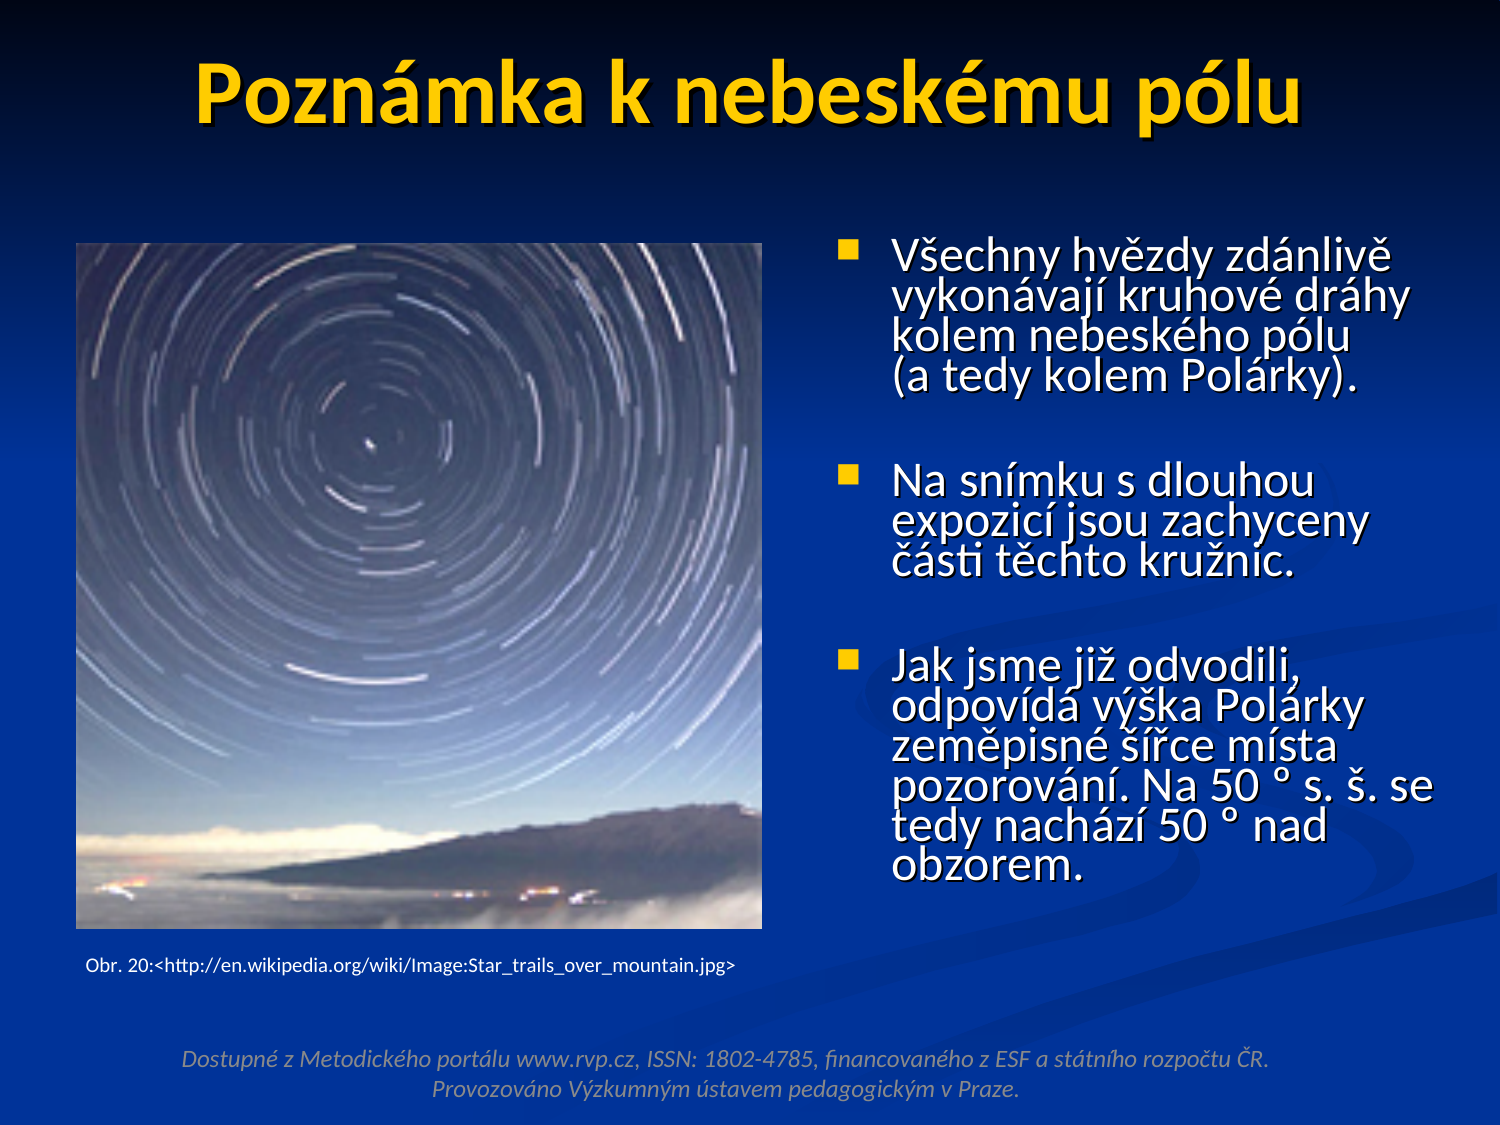

# Poznámka k nebeskému pólu
Všechny hvězdy zdánlivě vykonávají kruhové dráhy kolem nebeského pólu
(a tedy kolem Polárky).
Na snímku s dlouhou expozicí jsou zachyceny části těchto kružnic.
Jak jsme již odvodili, odpovídá výška Polárky zeměpisné šířce místa pozorování. Na 50 º s. š. se tedy nachází 50 º nad obzorem.
Obr. 20:<http://en.wikipedia.org/wiki/Image:Star_trails_over_mountain.jpg>
Dostupné z Metodického portálu www.rvp.cz, ISSN: 1802-4785, financovaného z ESF a státního rozpočtu ČR. Provozováno Výzkumným ústavem pedagogickým v Praze.